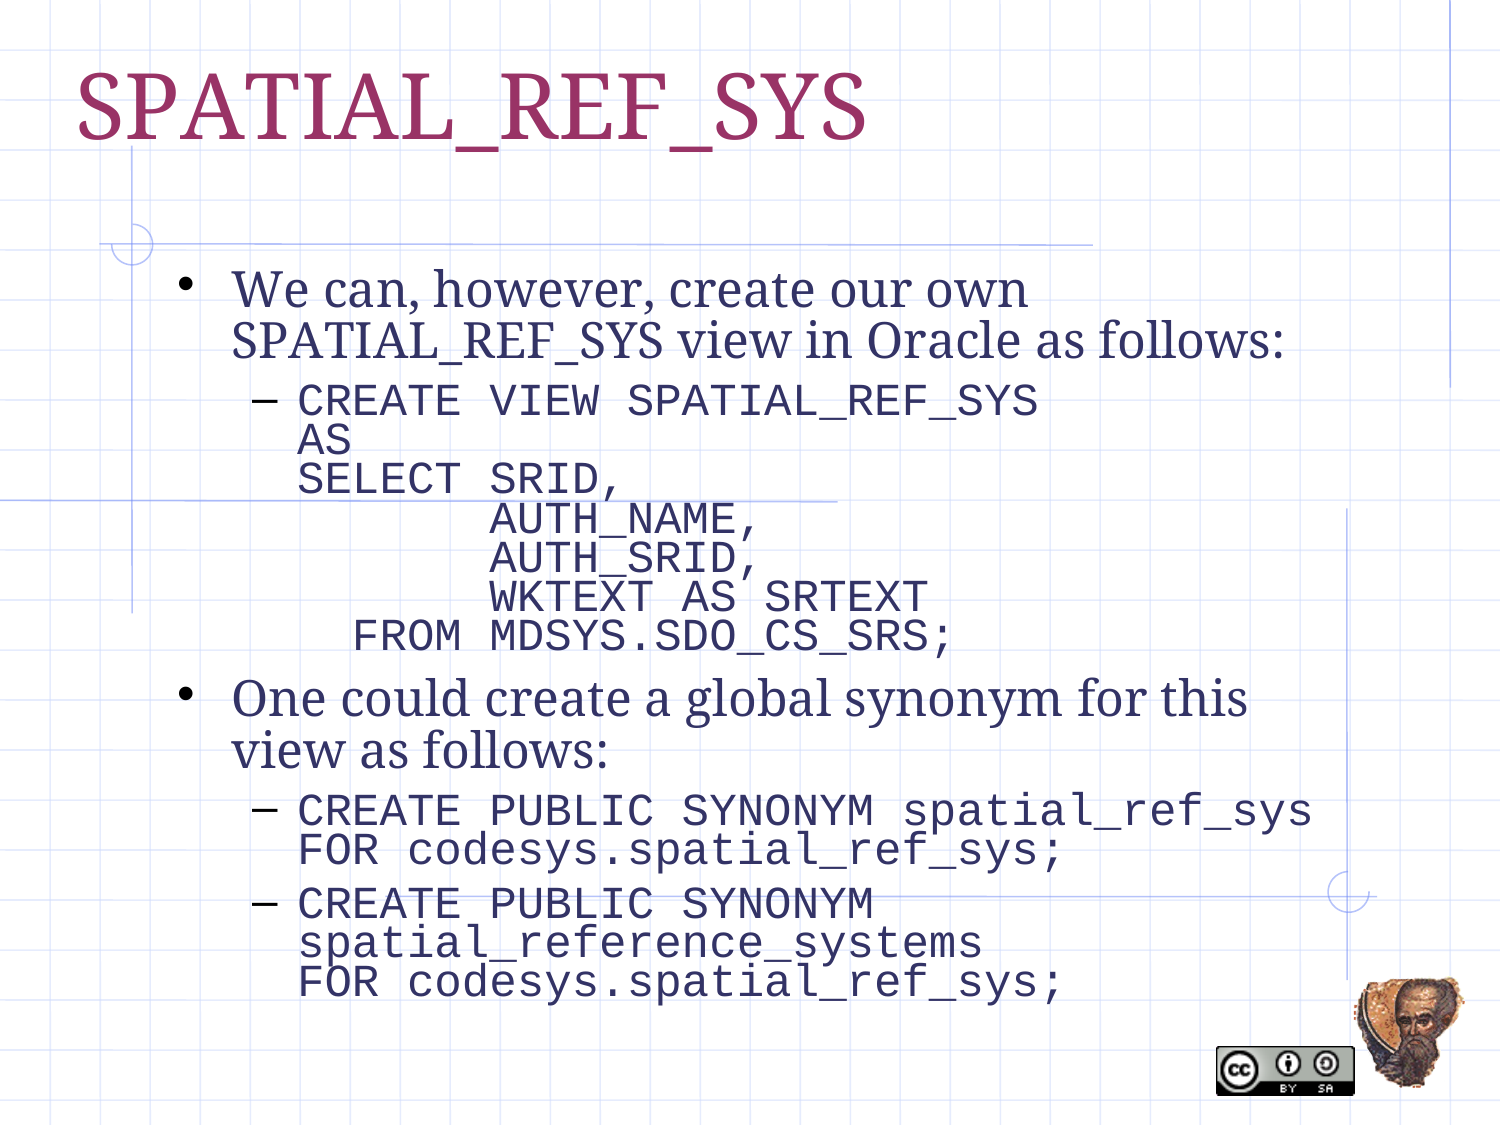

# SPATIAL_REF_SYS
We can, however, create our own SPATIAL_REF_SYS view in Oracle as follows:
CREATE VIEW SPATIAL_REF_SYS
AS
SELECT SRID,
 AUTH_NAME,
 AUTH_SRID,
 WKTEXT AS SRTEXT
 FROM MDSYS.SDO_CS_SRS;
One could create a global synonym for this view as follows:
CREATE PUBLIC SYNONYM spatial_ref_sys
FOR codesys.spatial_ref_sys;
CREATE PUBLIC SYNONYM spatial_reference_systems
FOR codesys.spatial_ref_sys;